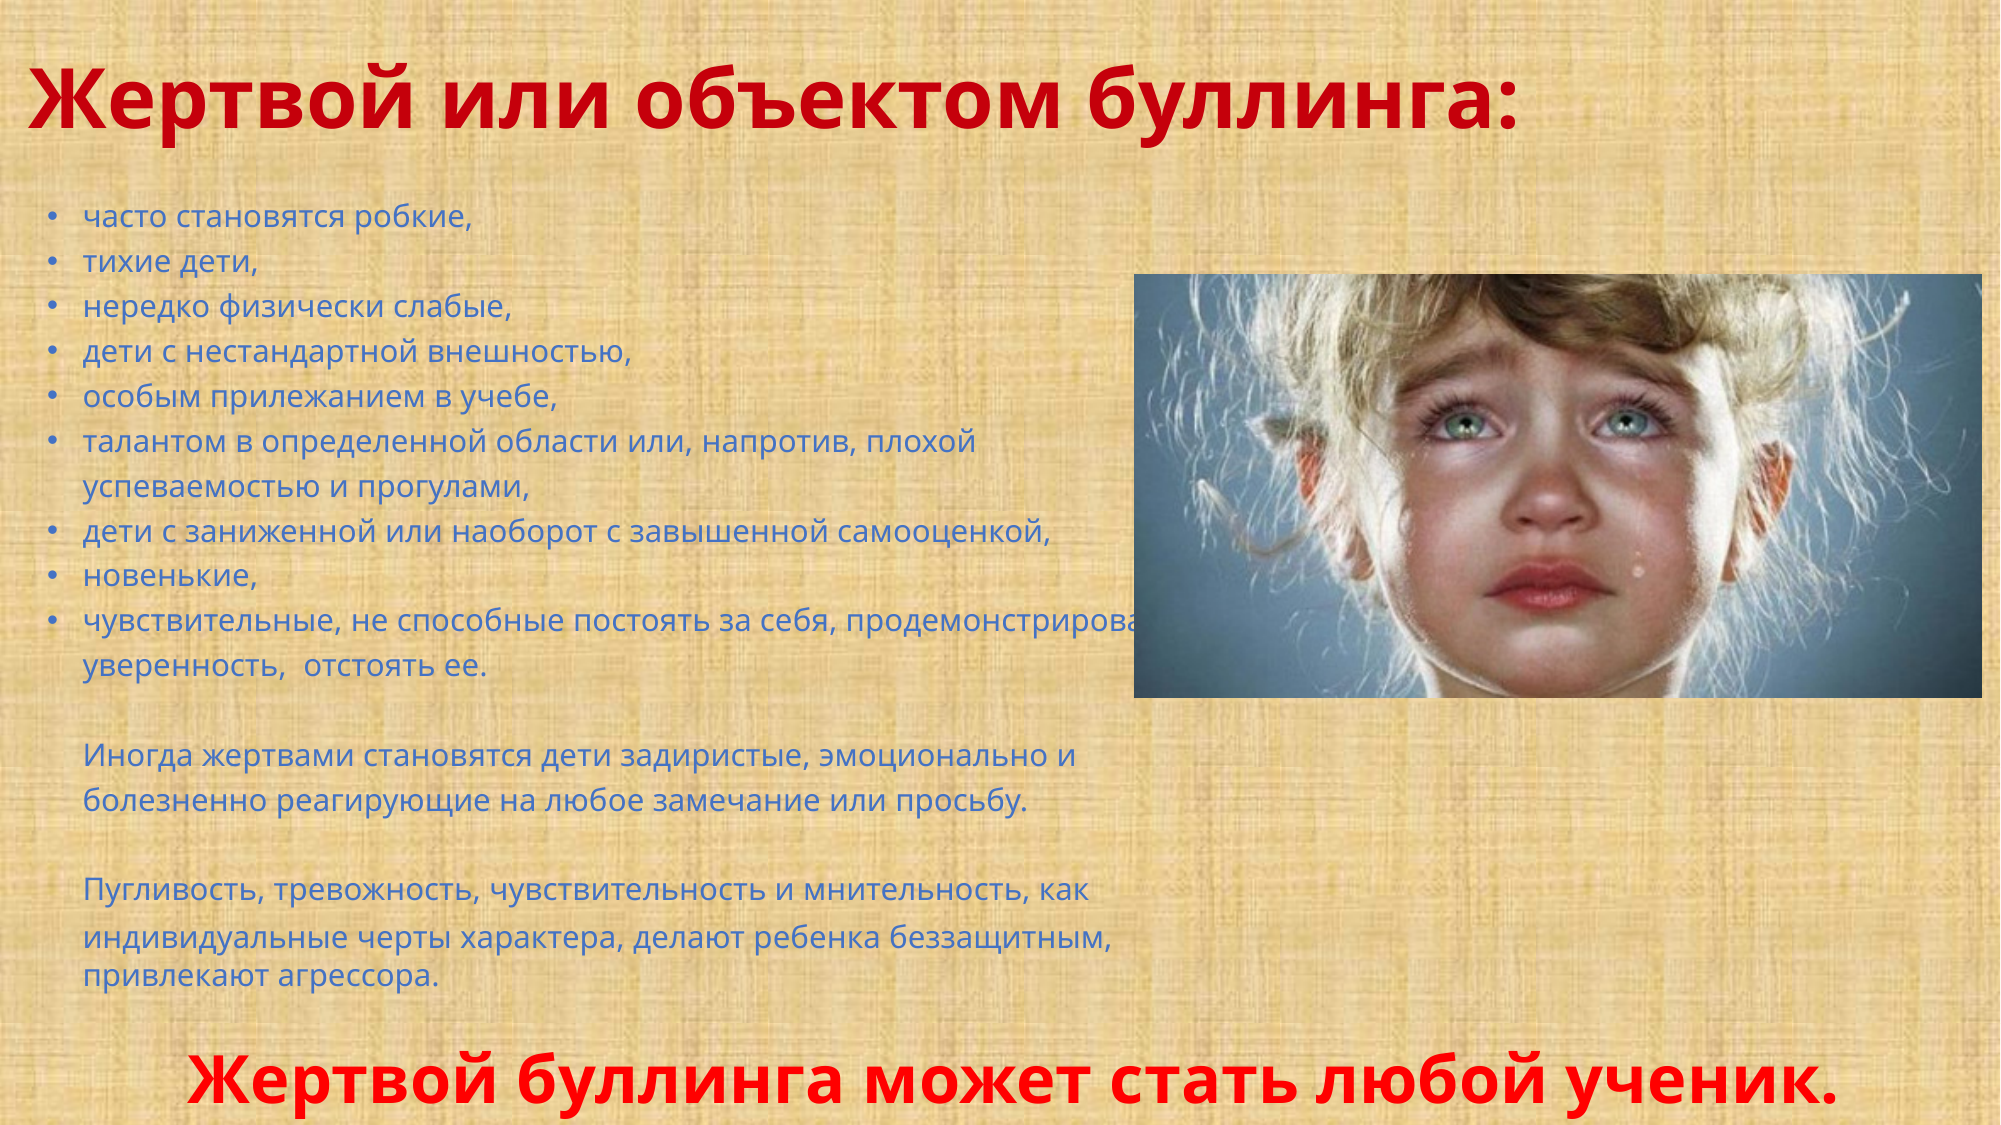

Жертвой или объектом буллинга:
часто становятся робкие,
тихие дети,
нередко физически слабые,
дети с нестандартной внешностью,
особым прилежанием в учебе,
талантом в определенной области или, напротив, плохой успеваемостью и прогулами,
дети с заниженной или наоборот с завышенной самооценкой,
новенькие,
чувствительные, не способные постоять за себя, продемонстрировать уверенность,  отстоять ее.
Иногда жертвами становятся дети задиристые, эмоционально и болезненно реагирующие на любое замечание или просьбу.
Пугливость, тревожность, чувствительность и мнительность, как индивидуальные черты характера, делают ребенка беззащитным, привлекают агрессора.
Жертвой буллинга может стать любой ученик.